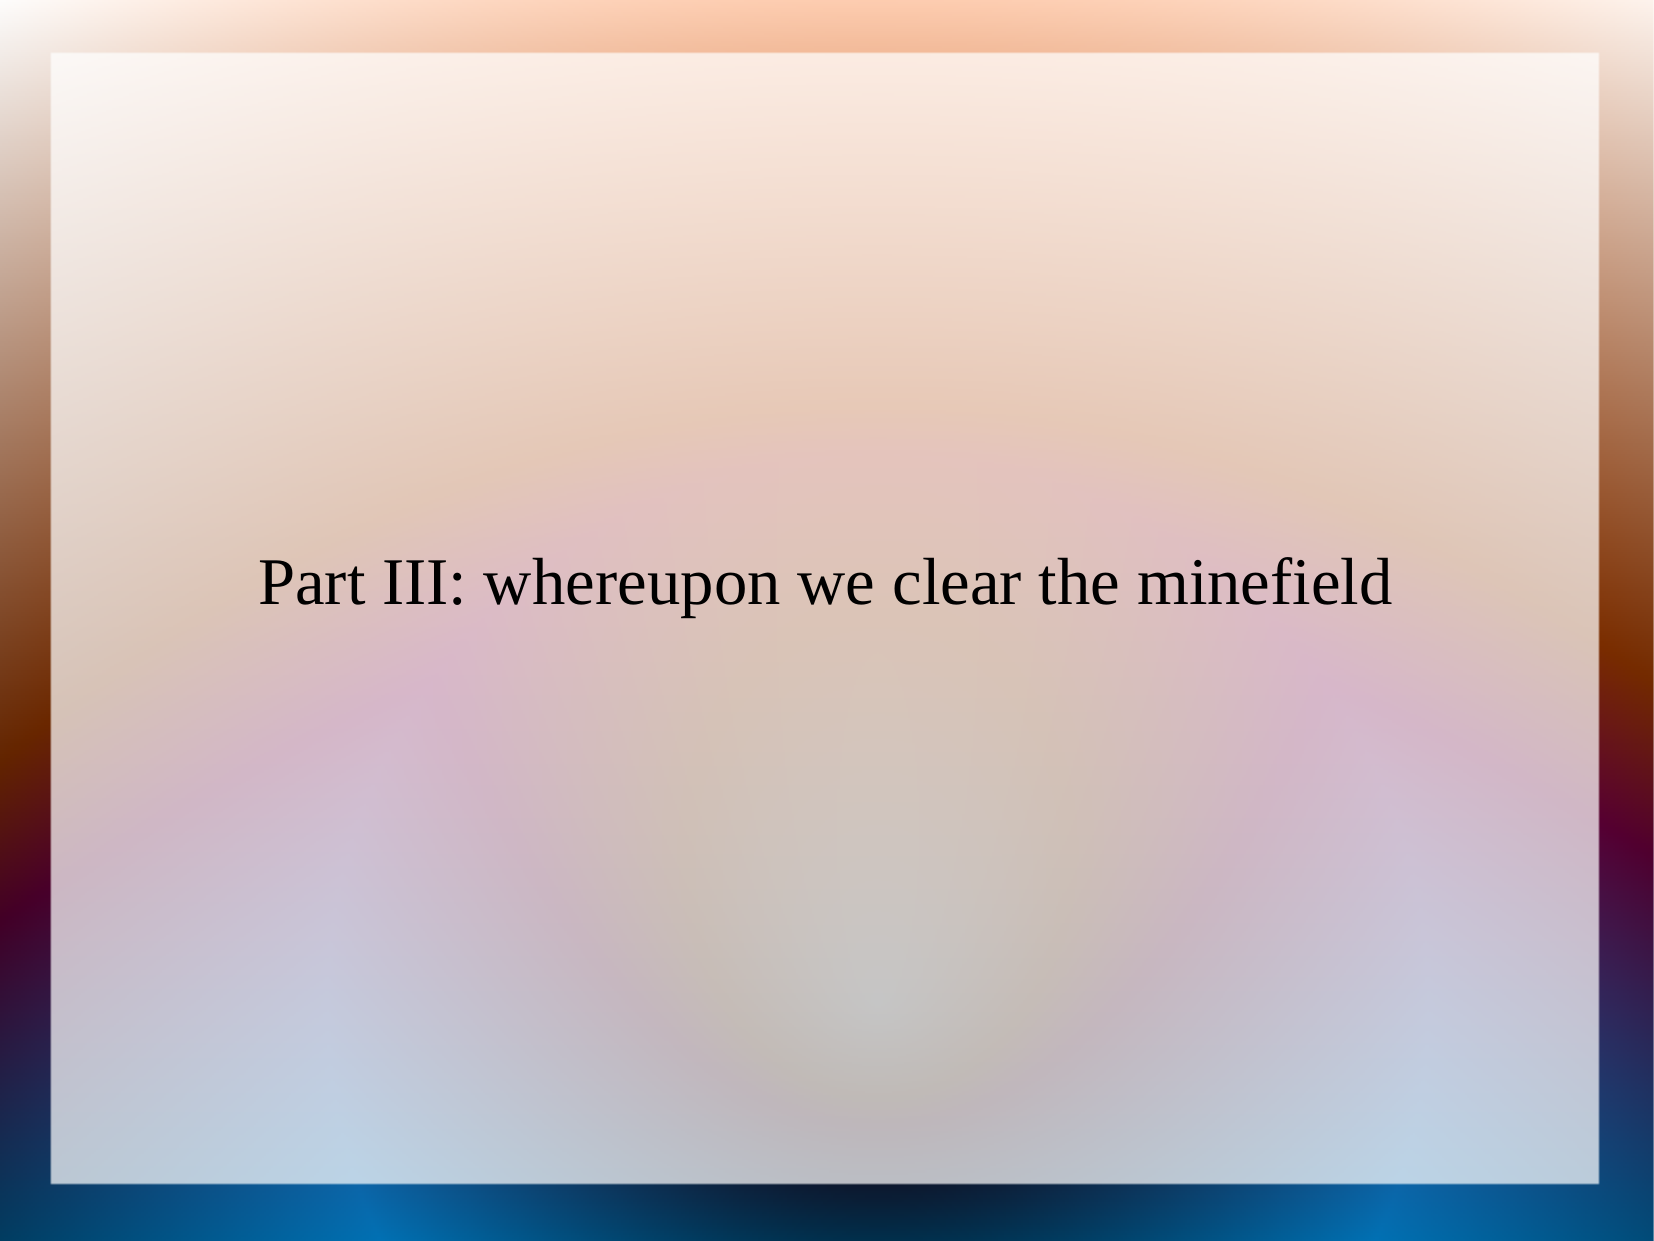

# Part III: whereupon we clear the minefield